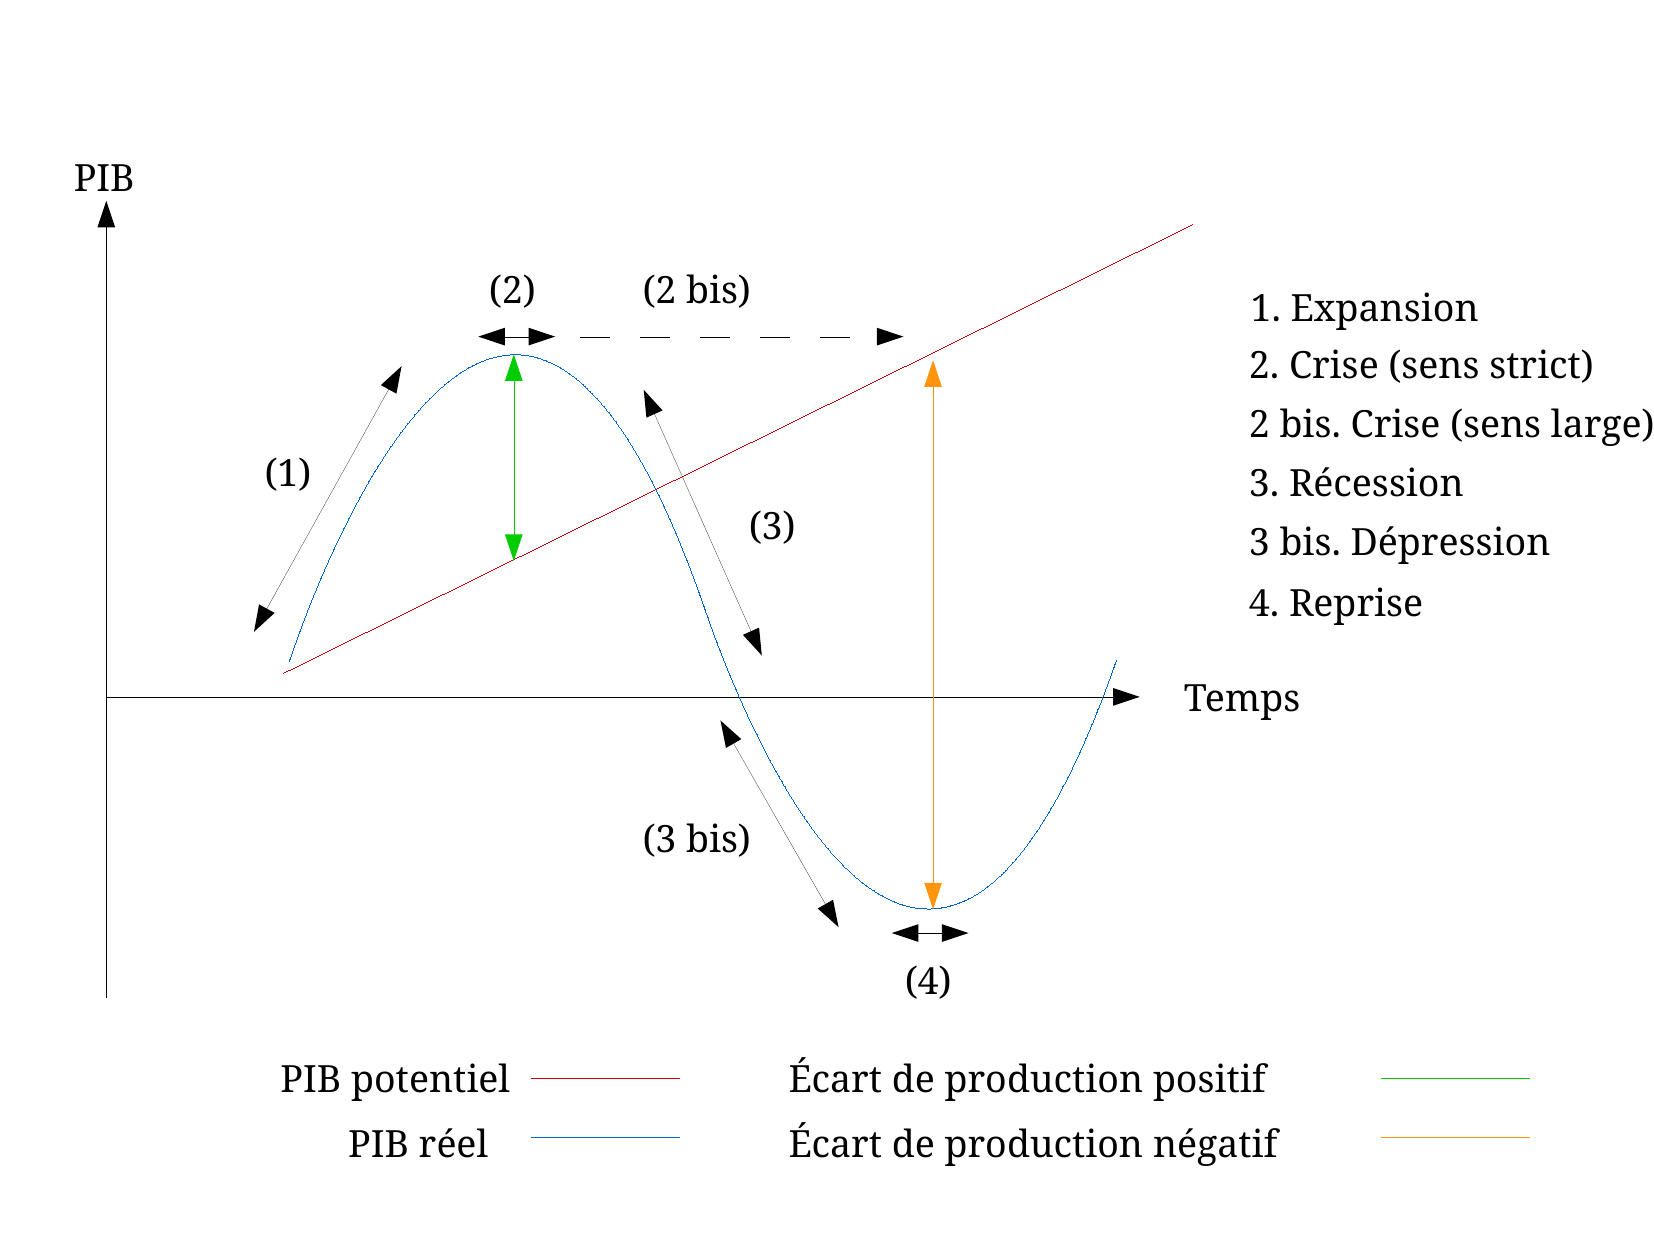

PIB
(2)
(2 bis)
1. Expansion
2. Crise (sens strict)
2 bis. Crise (sens large)
(1)
3. Récession
(3)
3 bis. Dépression
4. Reprise
Temps
(3 bis)
(4)
PIB potentiel
Écart de production positif
PIB réel
Écart de production négatif